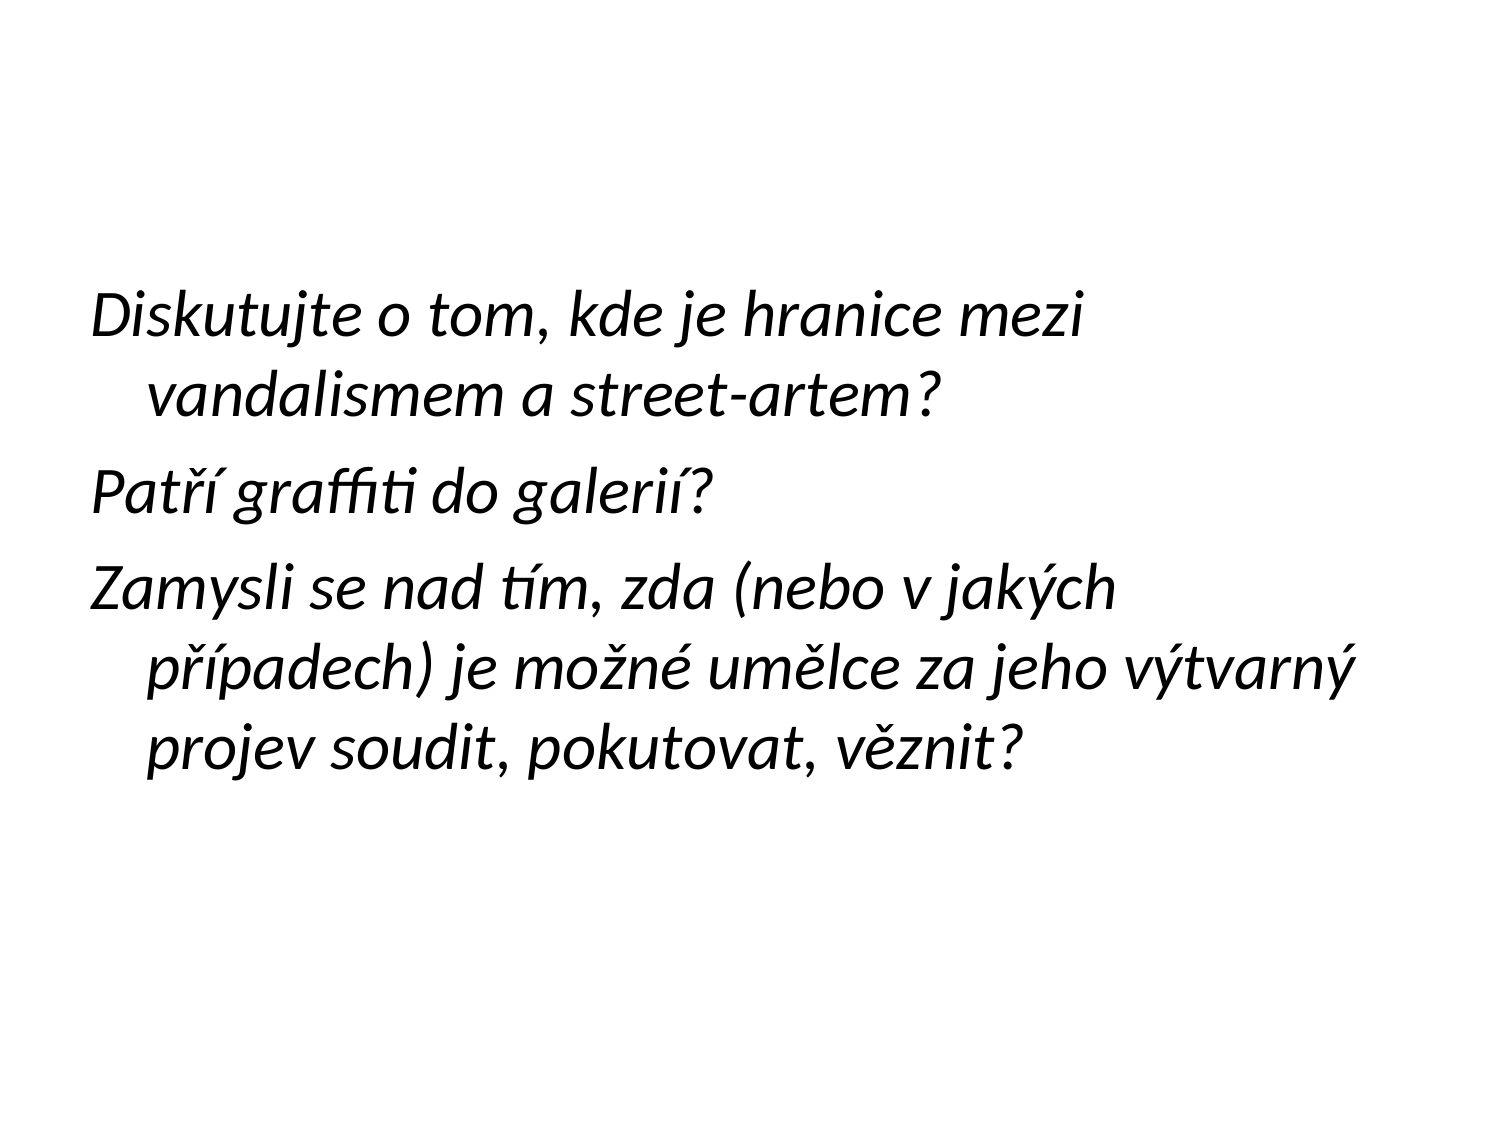

# Diskutujte o tom, kde je hranice mezi vandalismem a street-artem?
Patří graffiti do galerií?
Zamysli se nad tím, zda (nebo v jakých případech) je možné umělce za jeho výtvarný projev soudit, pokutovat, věznit?